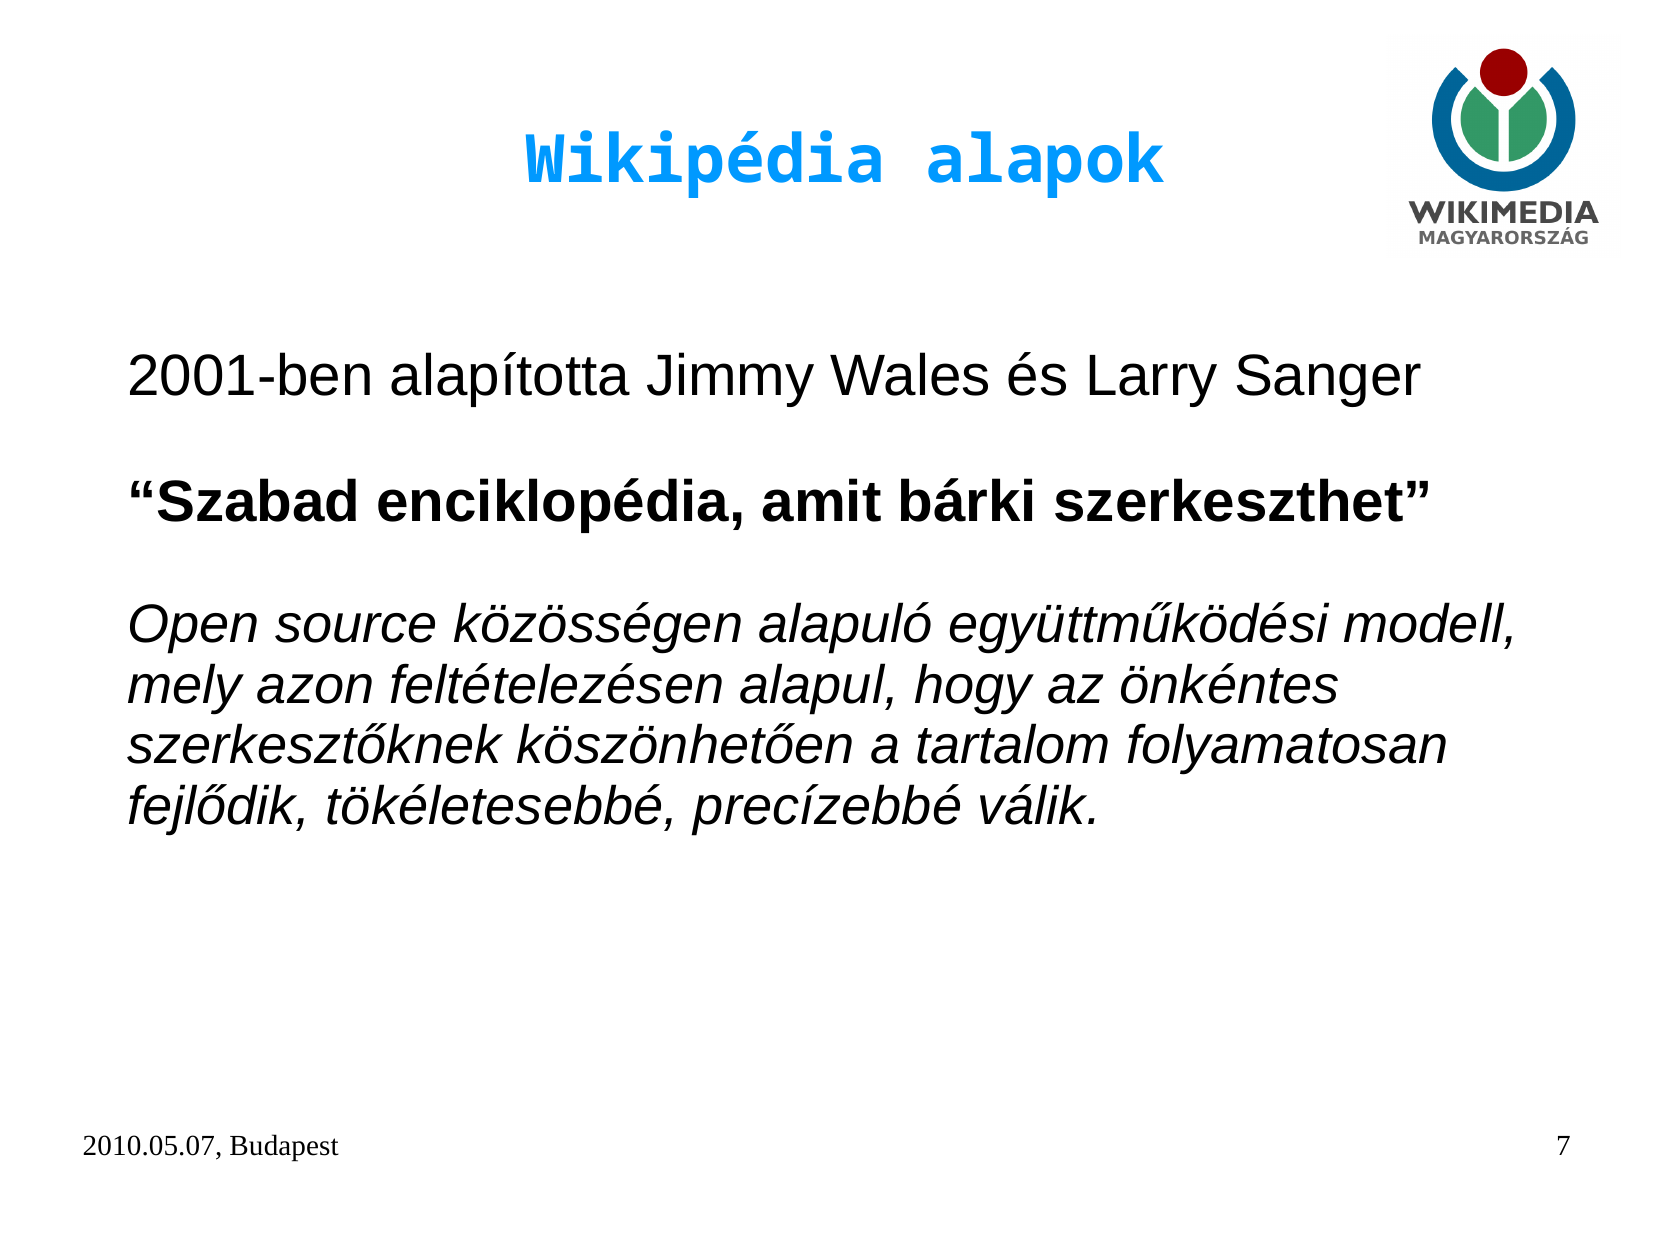

# Wikipédia alapok
2001-ben alapította Jimmy Wales és Larry Sanger
“Szabad enciklopédia, amit bárki szerkeszthet”
Open source közösségen alapuló együttműködési modell, mely azon feltételezésen alapul, hogy az önkéntes szerkesztőknek köszönhetően a tartalom folyamatosan fejlődik, tökéletesebbé, precízebbé válik.
2010.05.07, Budapest
7